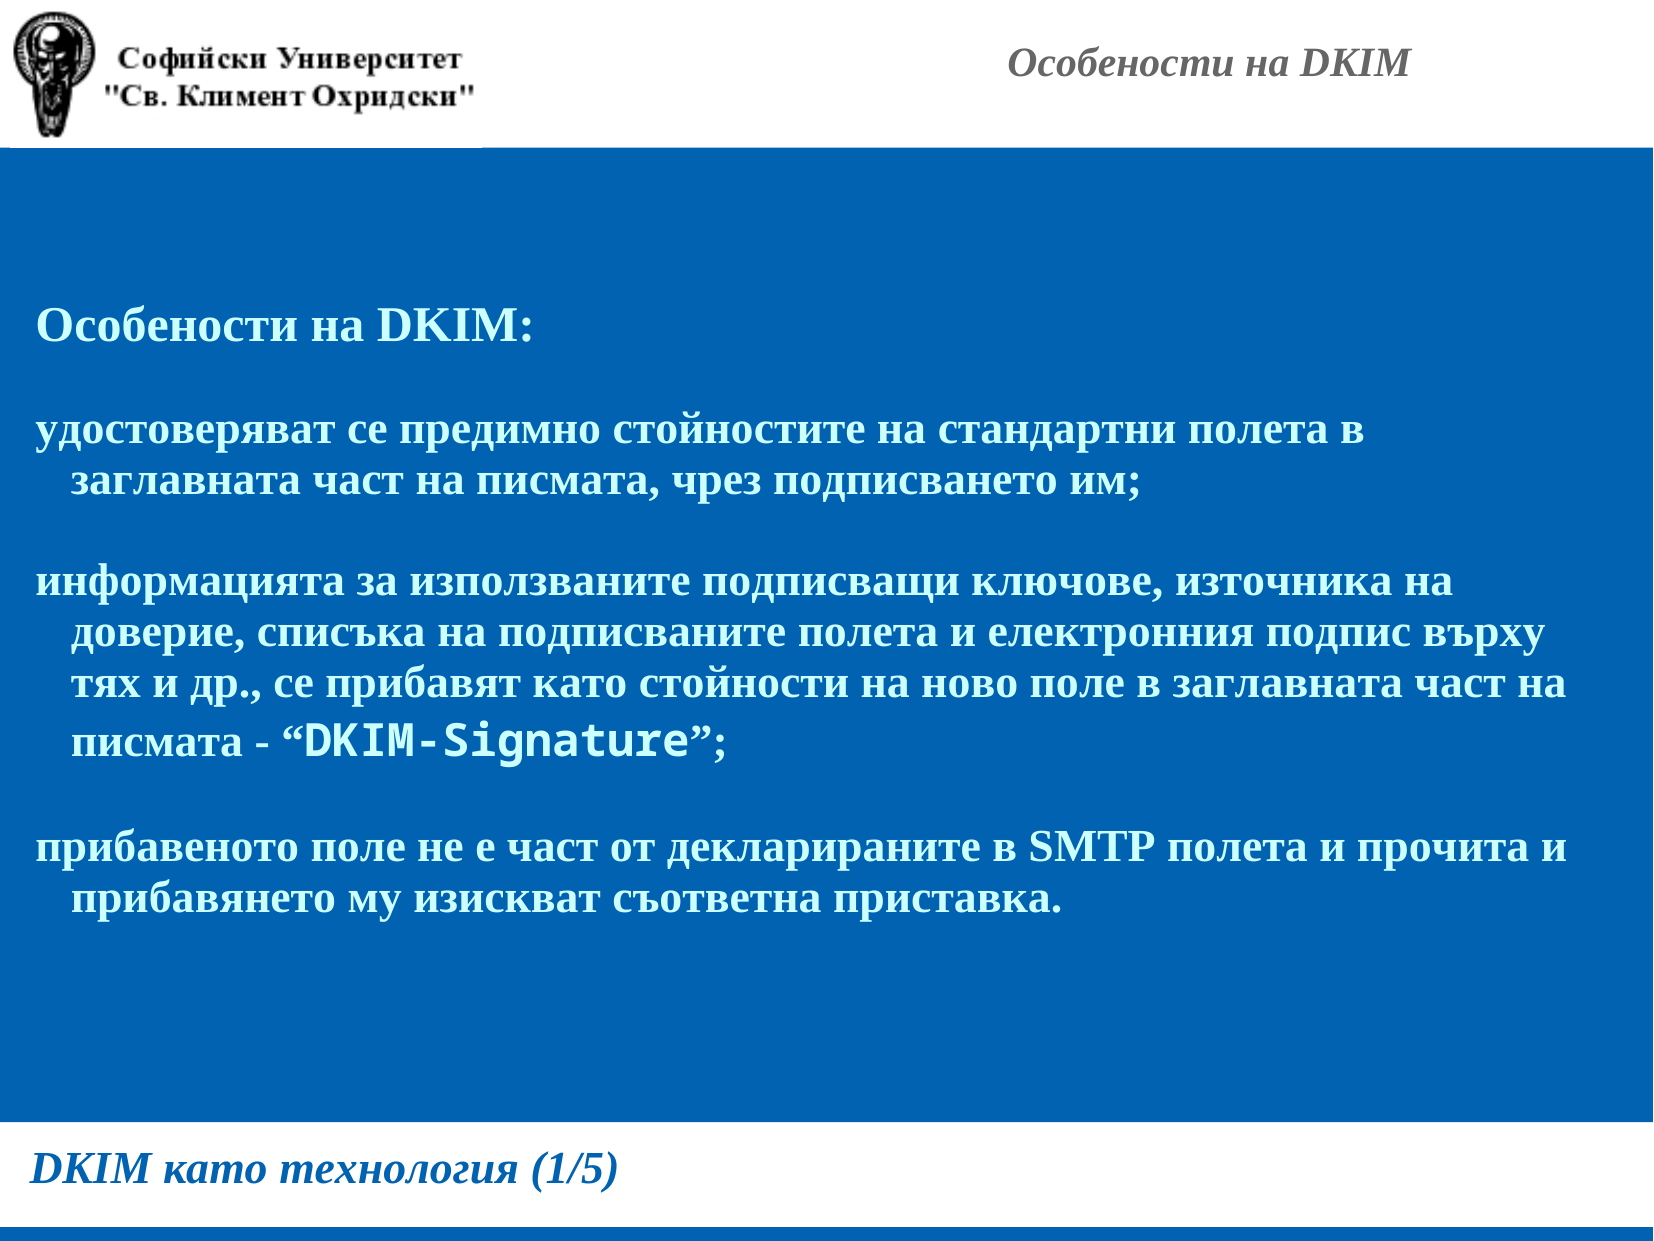

# Особености на DKIM
Особености на DKIM:
удостоверяват се предимно стойностите на стандартни полета в заглавната част на писмата, чрез подписването им;
информацията за използваните подписващи ключове, източника на доверие, списъка на подписваните полета и електронния подпис върху тях и др., се прибавят като стойности на ново поле в заглавната част на писмата - “DKIM-Signature”;
прибавеното поле не е част от декларираните в SMTP полета и прочита и прибавянето му изискват съответна приставка.
DKIM като технология (1/5)